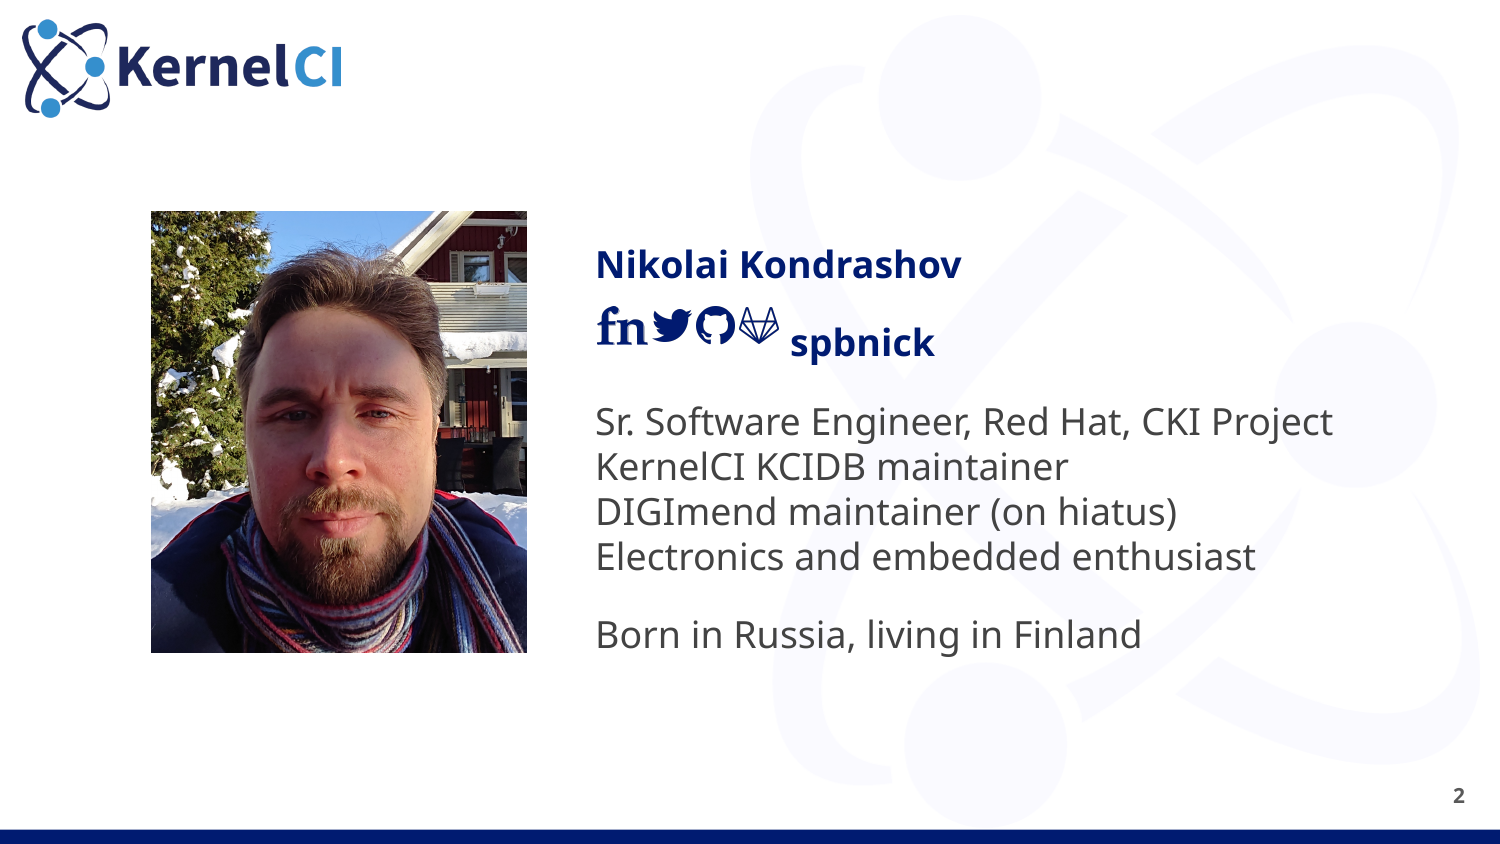

#
Nikolai Kondrashov
 spbnick
Sr. Software Engineer, Red Hat, CKI Project
KernelCI KCIDB maintainer
DIGImend maintainer (on hiatus)
Electronics and embedded enthusiast
Born in Russia, living in Finland